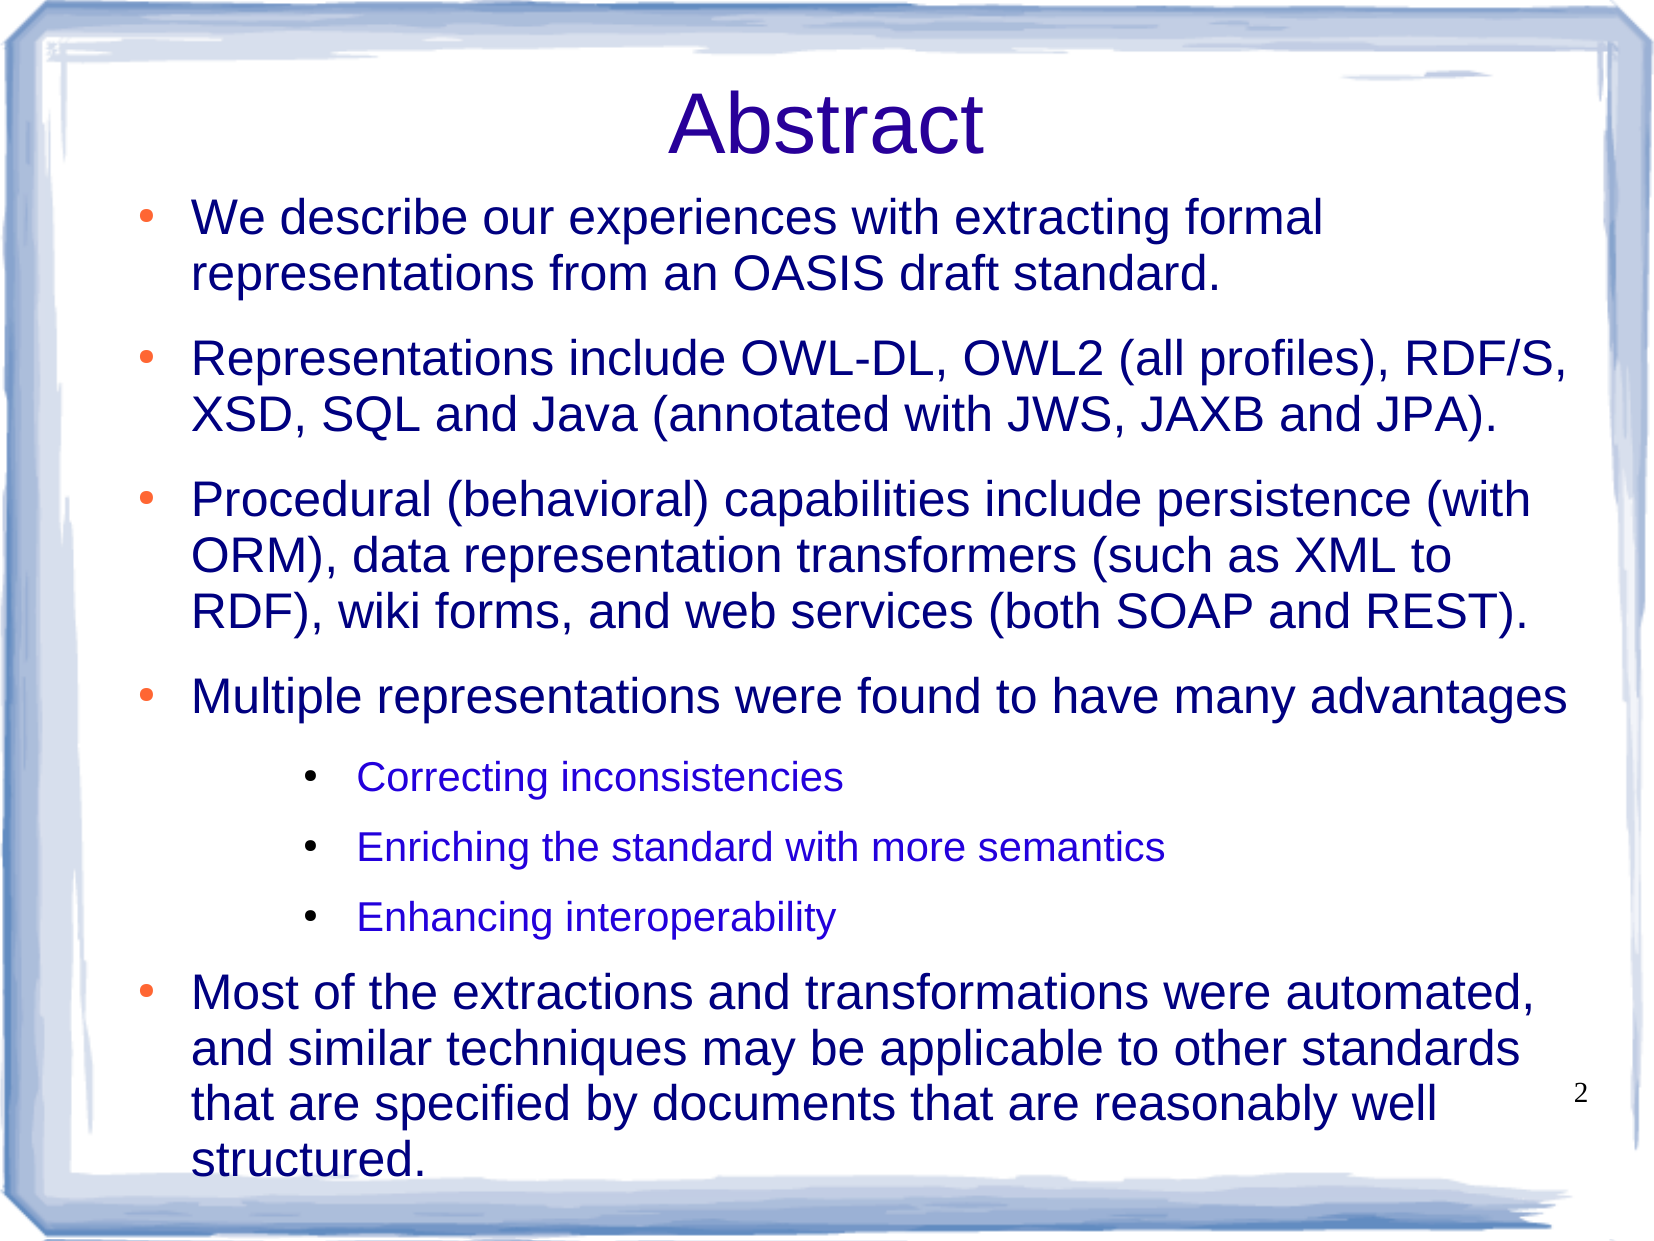

# Abstract
We describe our experiences with extracting formal representations from an OASIS draft standard.
Representations include OWL-DL, OWL2 (all profiles), RDF/S, XSD, SQL and Java (annotated with JWS, JAXB and JPA).
Procedural (behavioral) capabilities include persistence (with ORM), data representation transformers (such as XML to RDF), wiki forms, and web services (both SOAP and REST).
Multiple representations were found to have many advantages
Correcting inconsistencies
Enriching the standard with more semantics
Enhancing interoperability
Most of the extractions and transformations were automated, and similar techniques may be applicable to other standards that are specified by documents that are reasonably well structured.
2